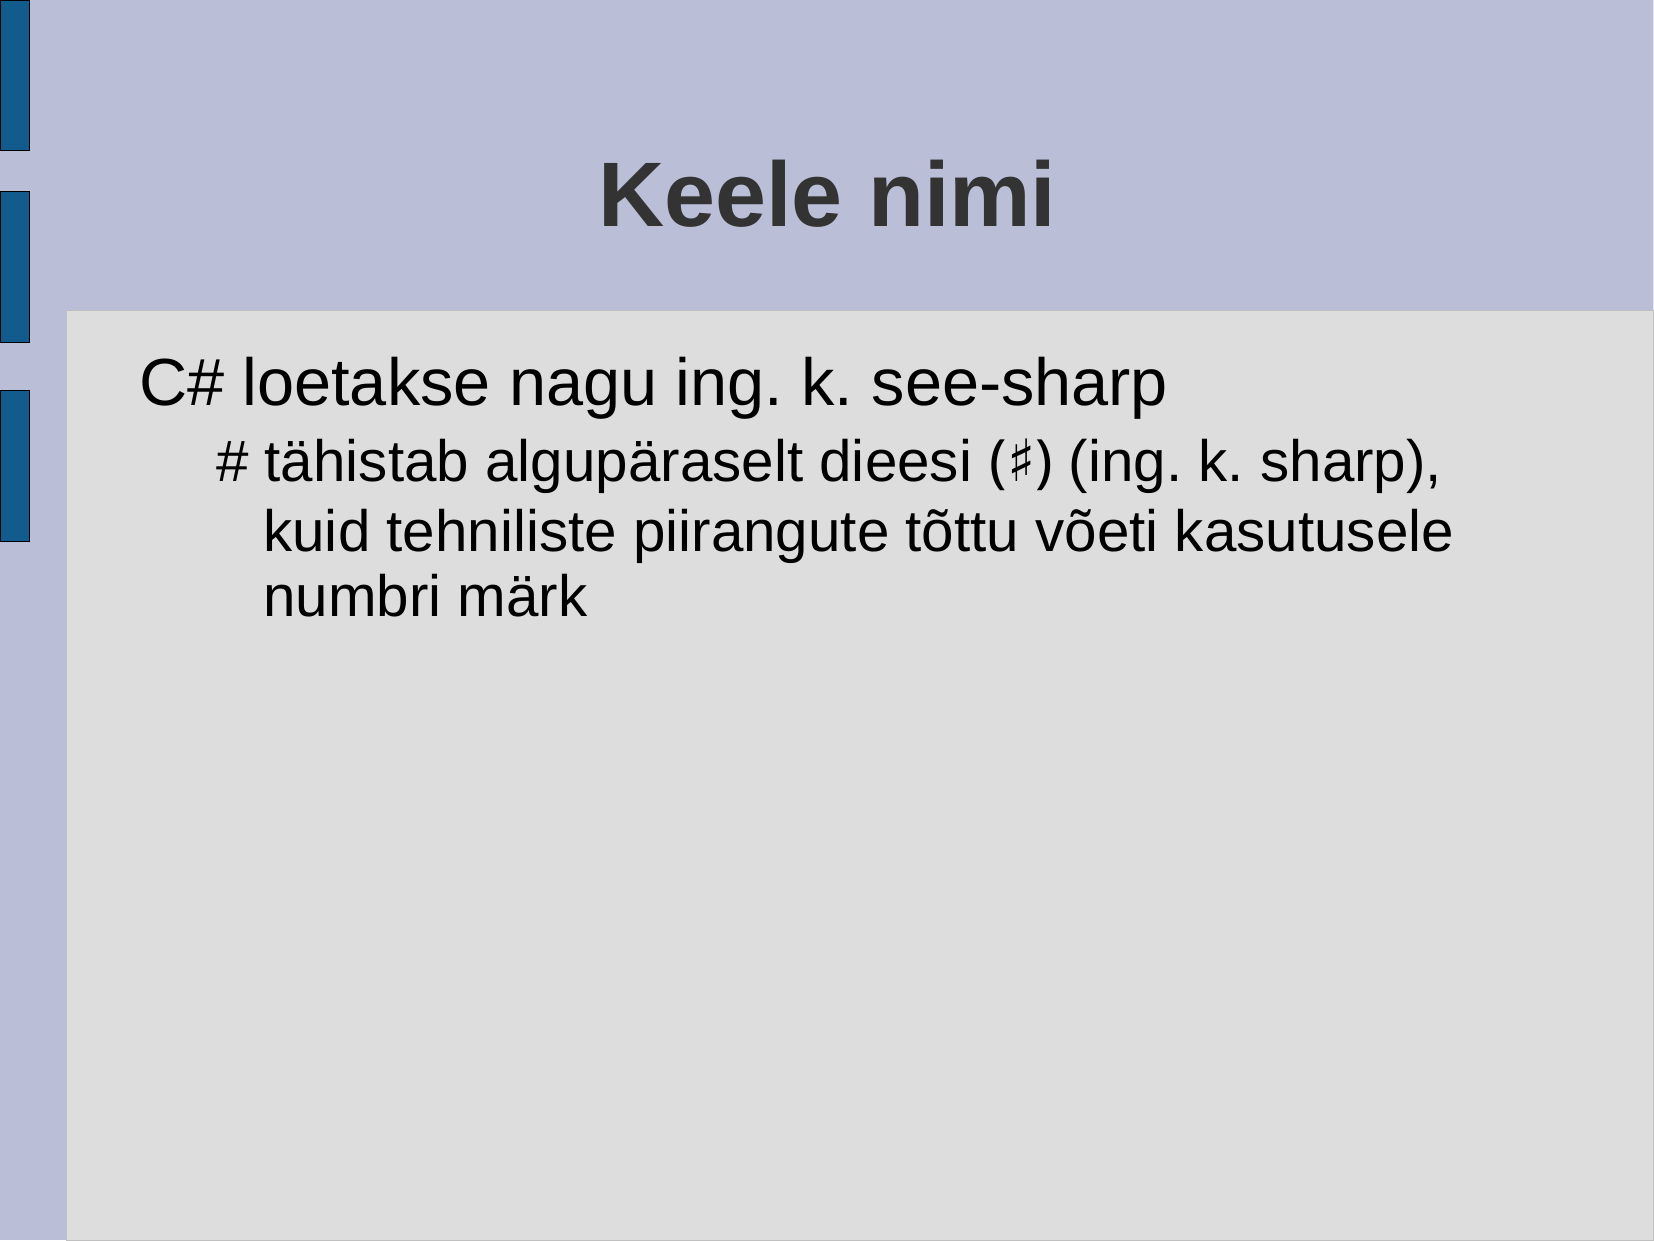

# Keele nimi
C# loetakse nagu ing. k. see-sharp
# tähistab algupäraselt dieesi (♯) (ing. k. sharp), kuid tehniliste piirangute tõttu võeti kasutusele numbri märk